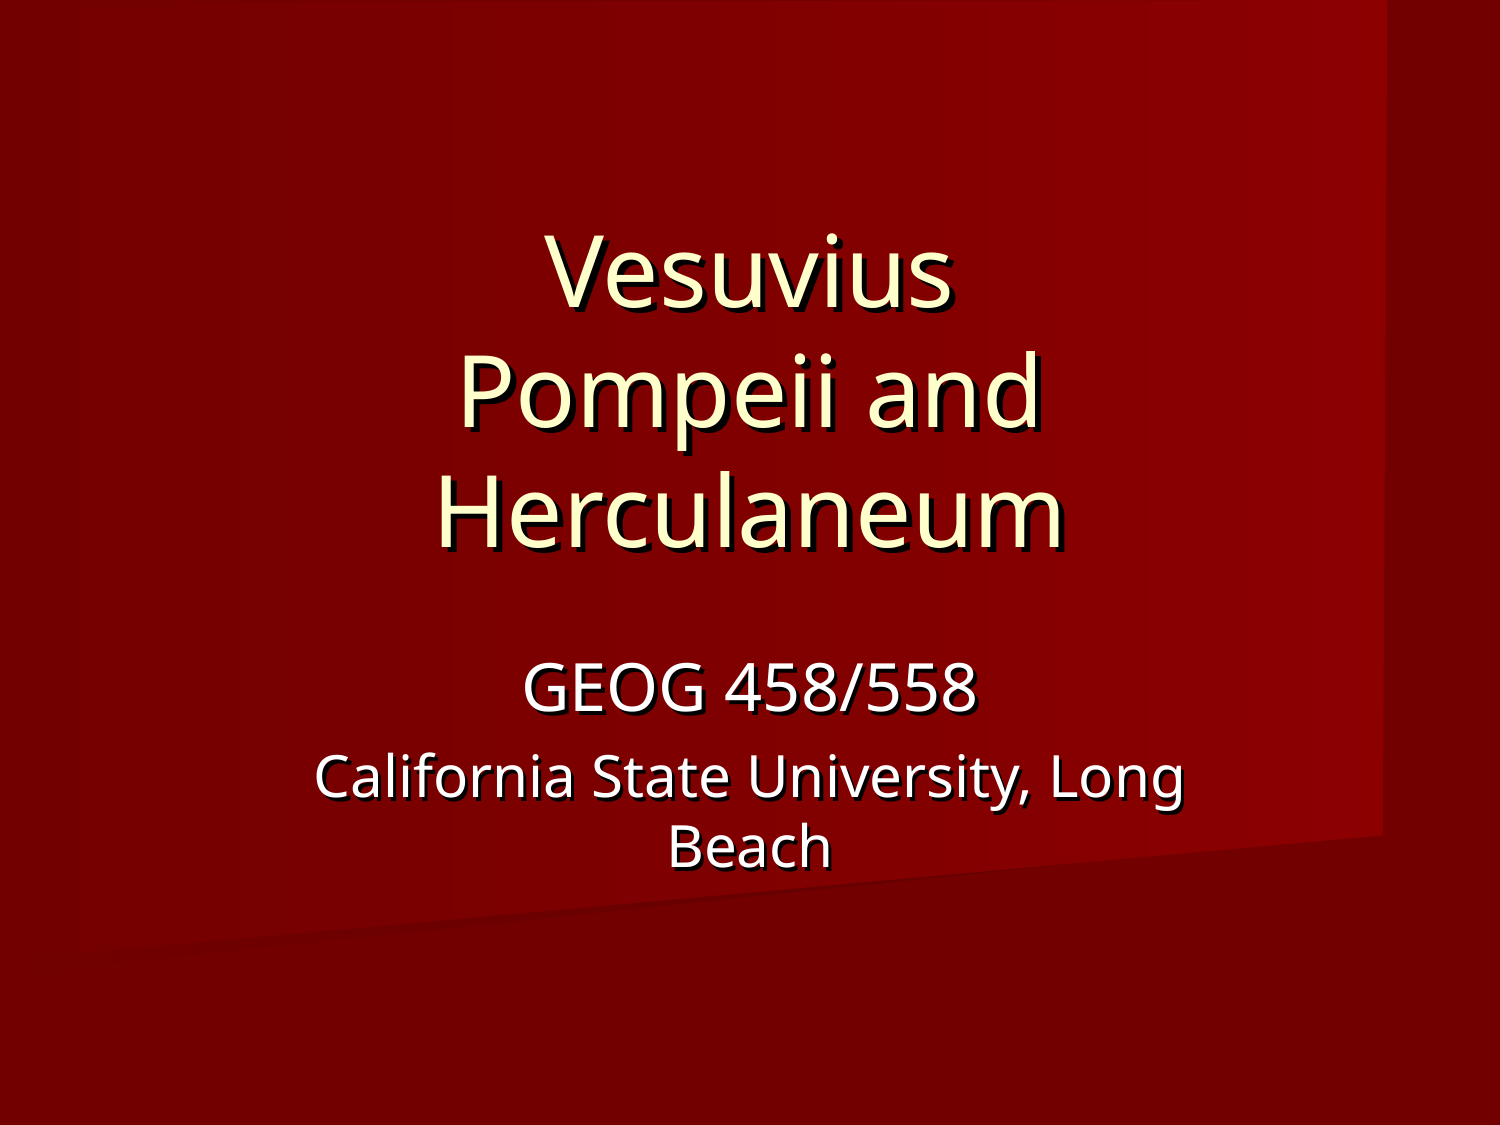

# Vesuvius Pompeii and Herculaneum
GEOG 458/558
California State University, Long Beach